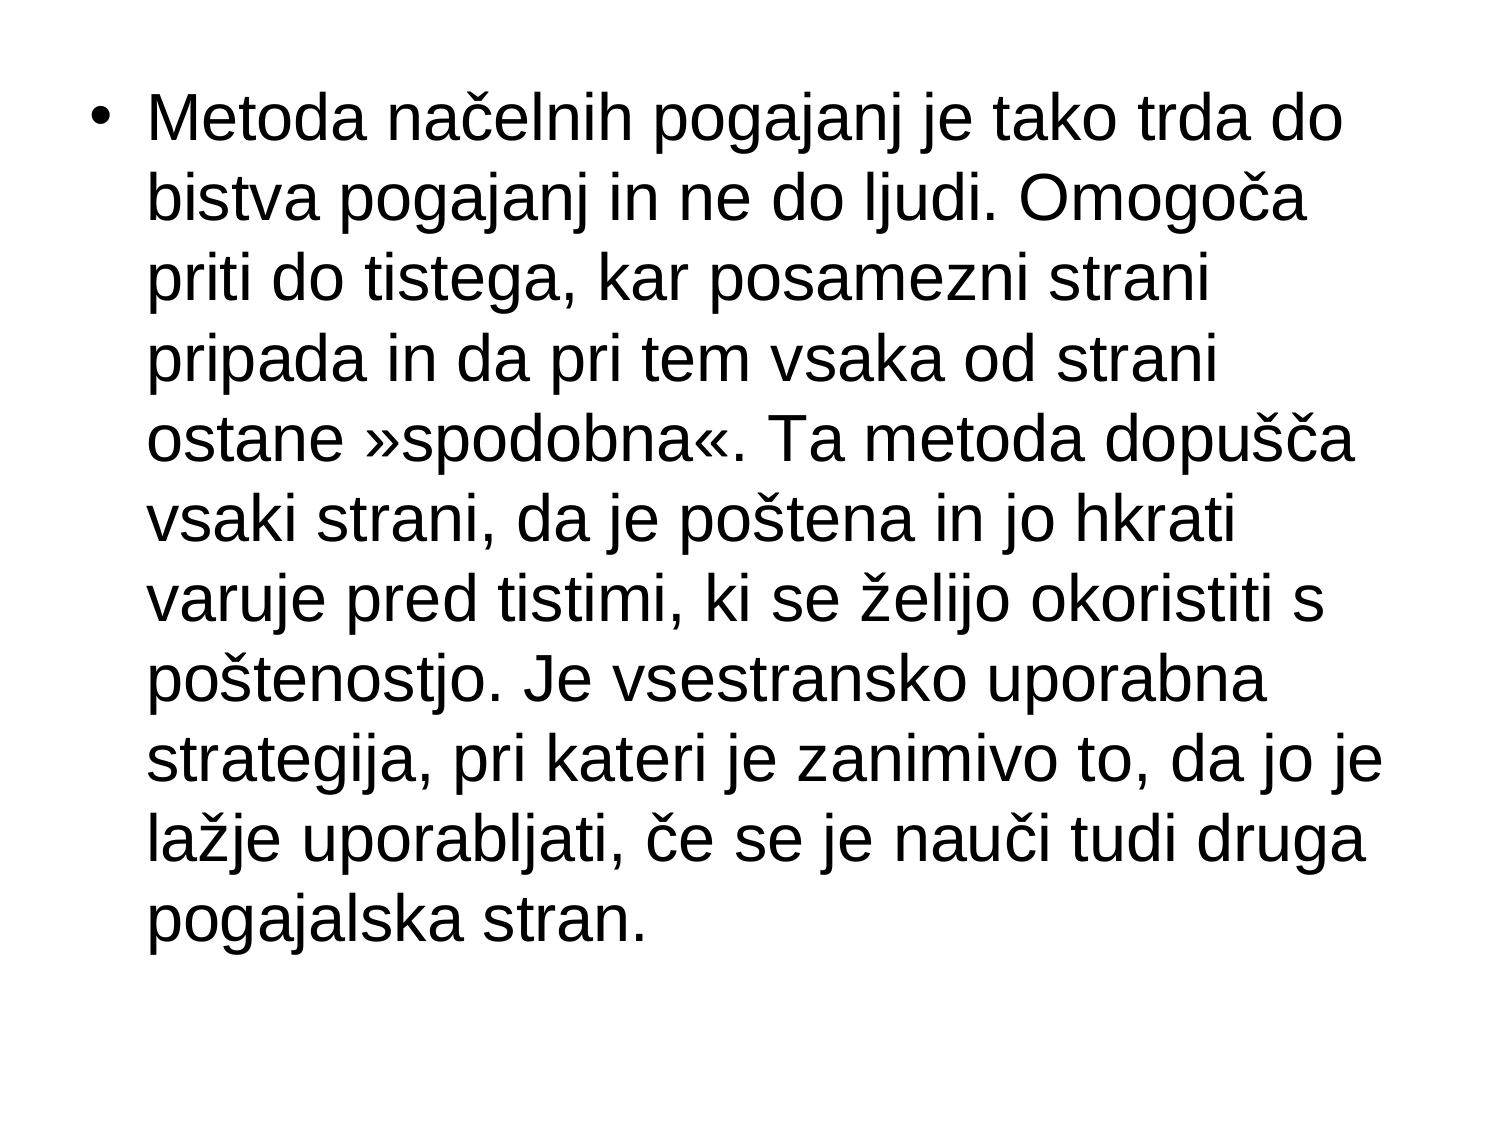

#
Metoda načelnih pogajanj je tako trda do bistva pogajanj in ne do ljudi. Omogoča priti do tistega, kar posamezni strani pripada in da pri tem vsaka od strani ostane »spodobna«. Ta metoda dopušča vsaki strani, da je poštena in jo hkrati varuje pred tistimi, ki se želijo okoristiti s poštenostjo. Je vsestransko uporabna strategija, pri kateri je zanimivo to, da jo je lažje uporabljati, če se je nauči tudi druga pogajalska stran.